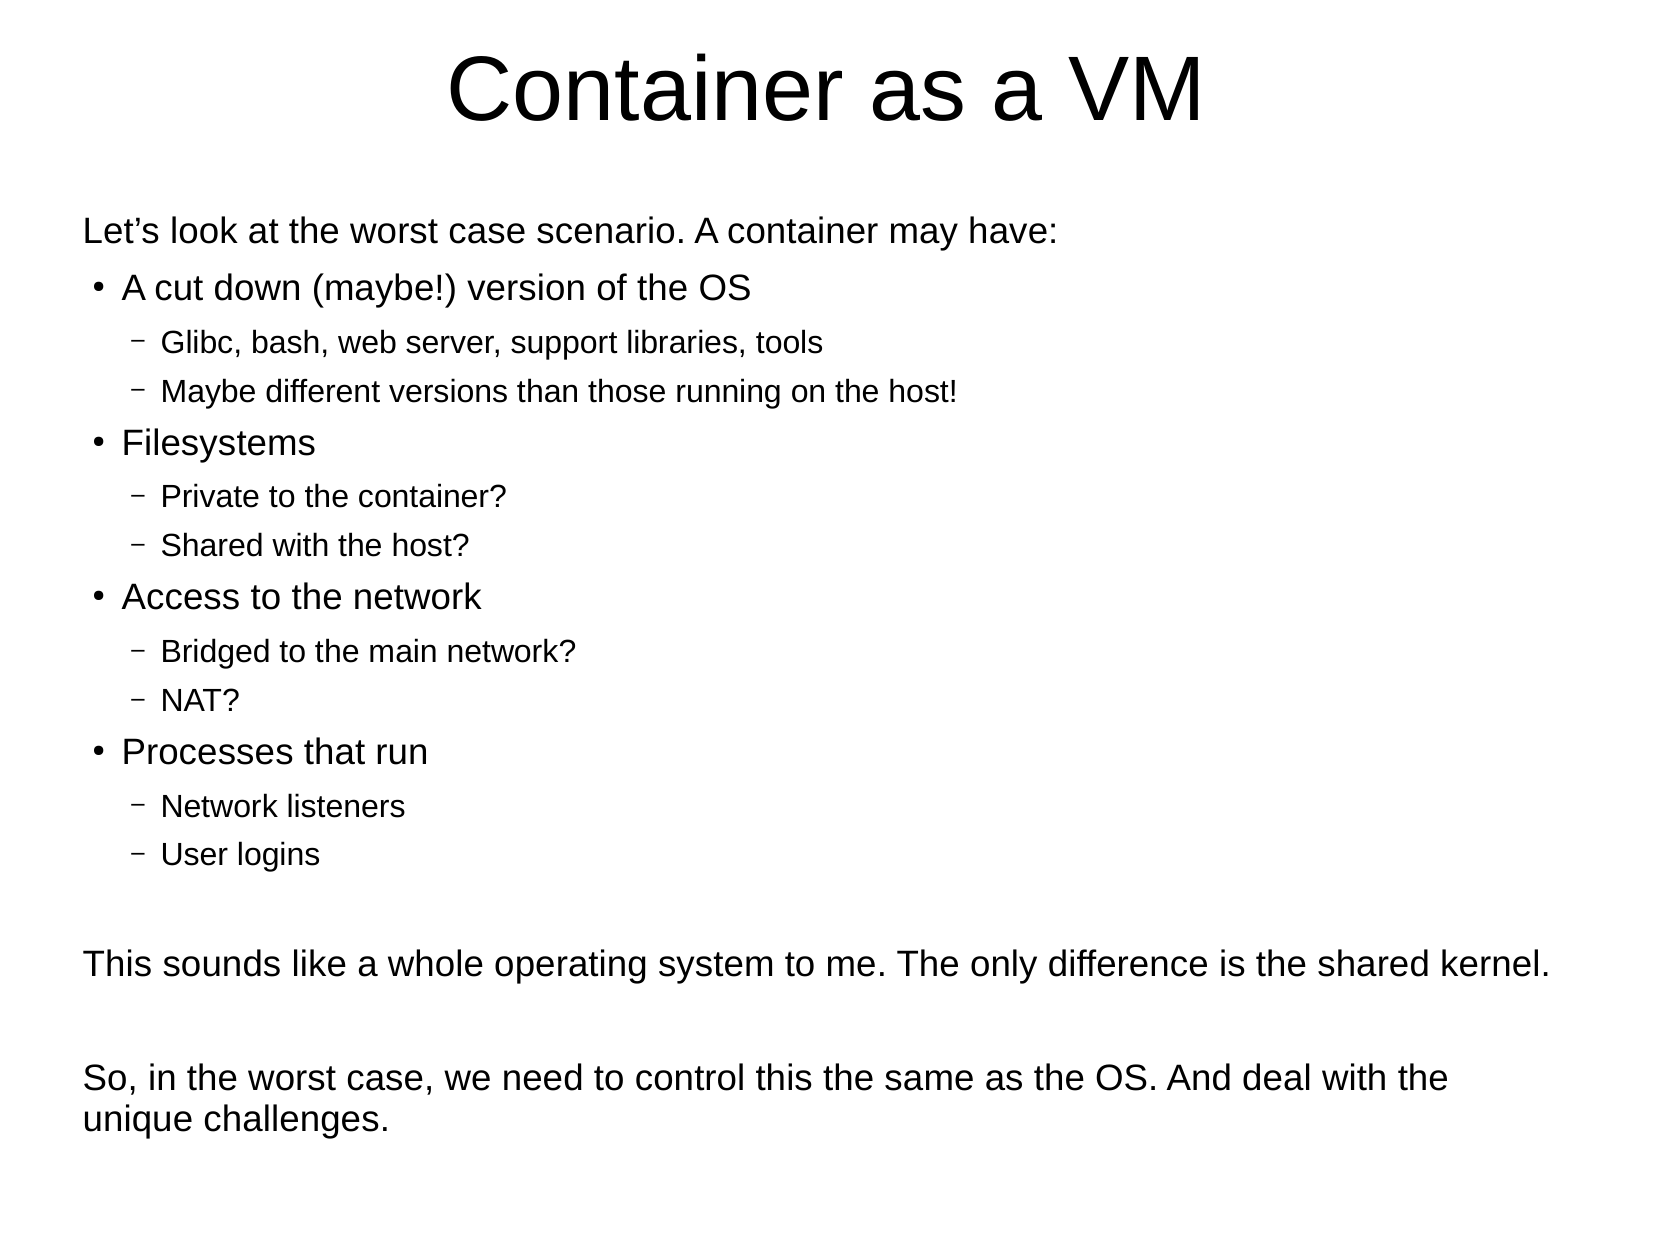

# Container as a VM
Let’s look at the worst case scenario. A container may have:
A cut down (maybe!) version of the OS
Glibc, bash, web server, support libraries, tools
Maybe different versions than those running on the host!
Filesystems
Private to the container?
Shared with the host?
Access to the network
Bridged to the main network?
NAT?
Processes that run
Network listeners
User logins
This sounds like a whole operating system to me. The only difference is the shared kernel.
So, in the worst case, we need to control this the same as the OS. And deal with the unique challenges.